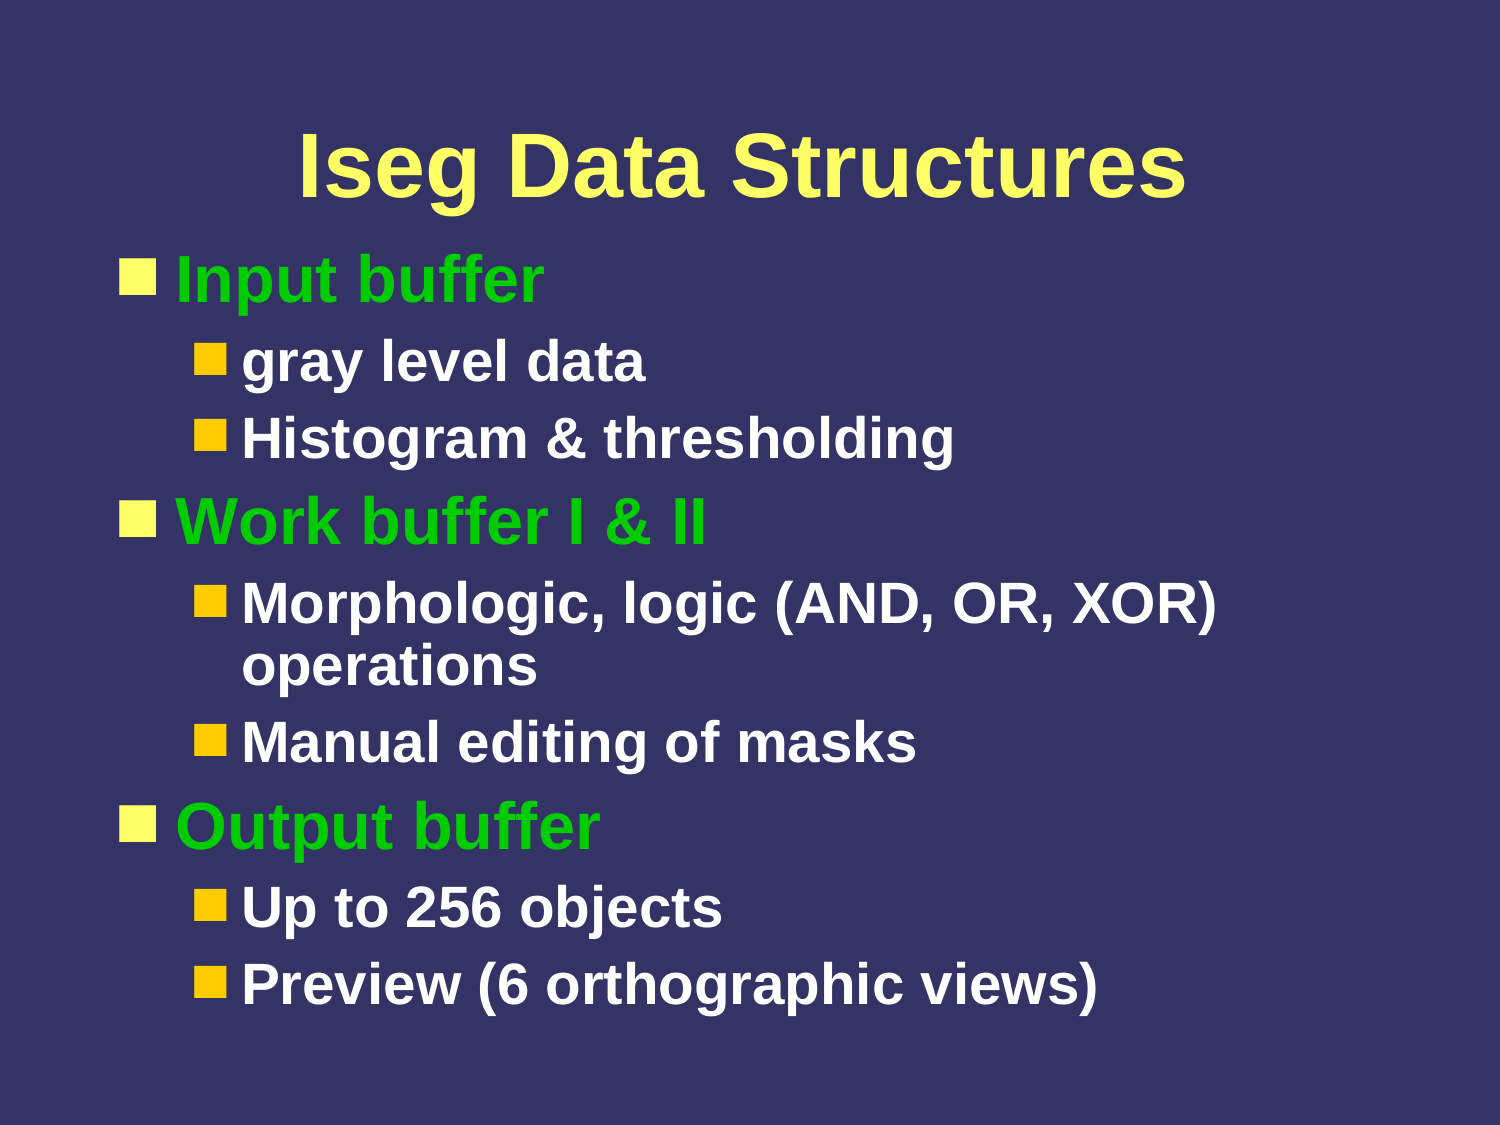

# Iseg Data Structures
Input buffer
gray level data
Histogram & thresholding
Work buffer I & II
Morphologic, logic (AND, OR, XOR) operations
Manual editing of masks
Output buffer
Up to 256 objects
Preview (6 orthographic views)